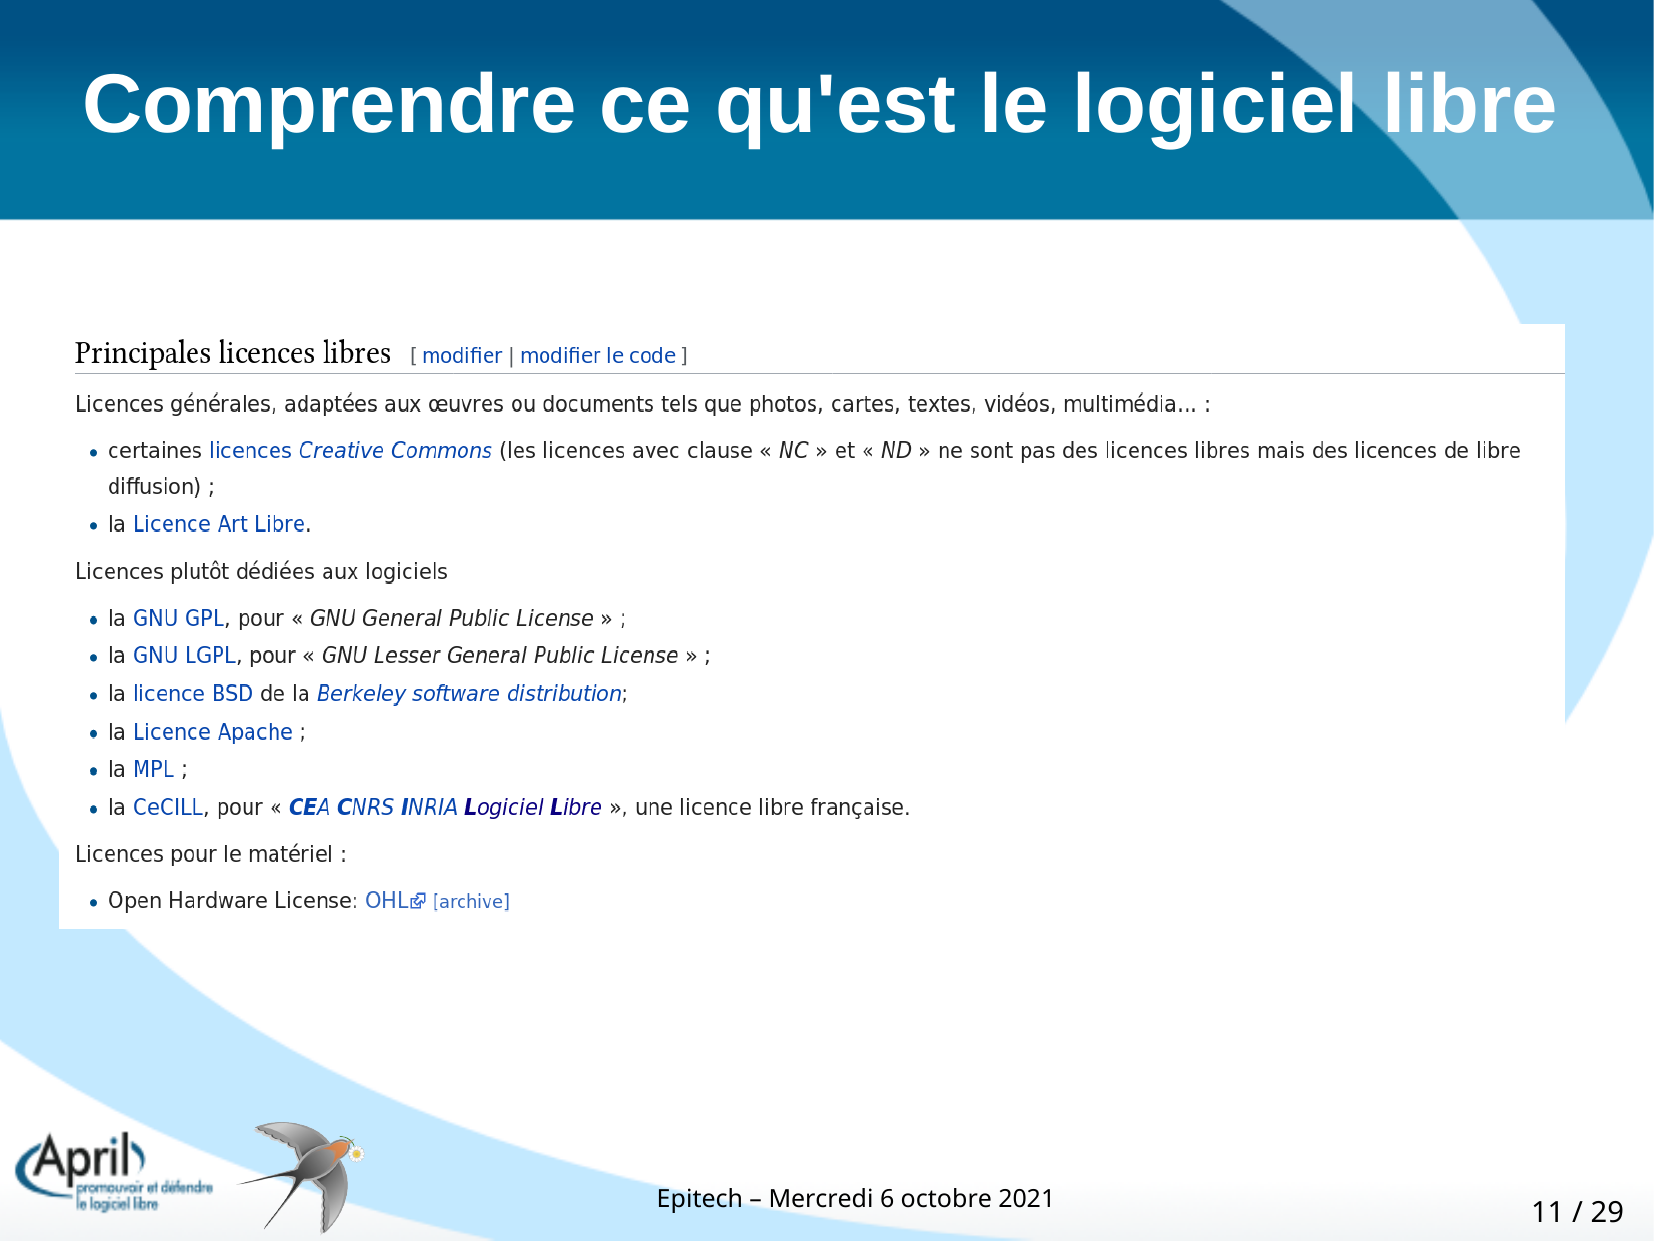

# Comprendre ce qu'est le logiciel libre
11